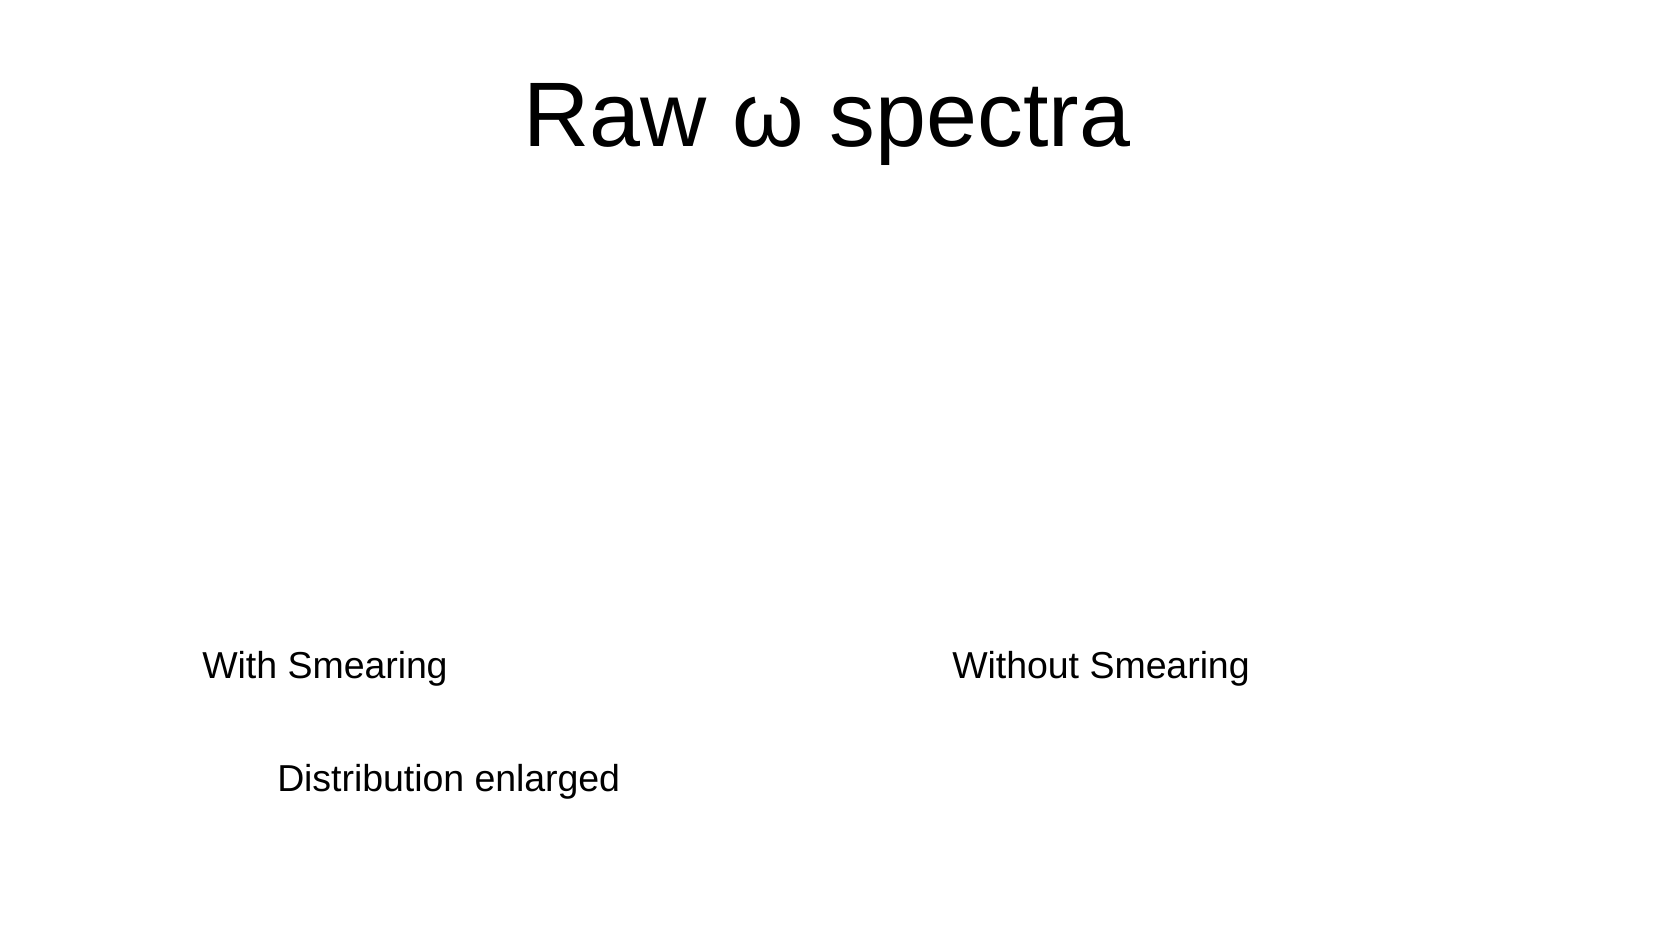

# Raw ω spectra
With Smearing
Without Smearing
Distribution enlarged